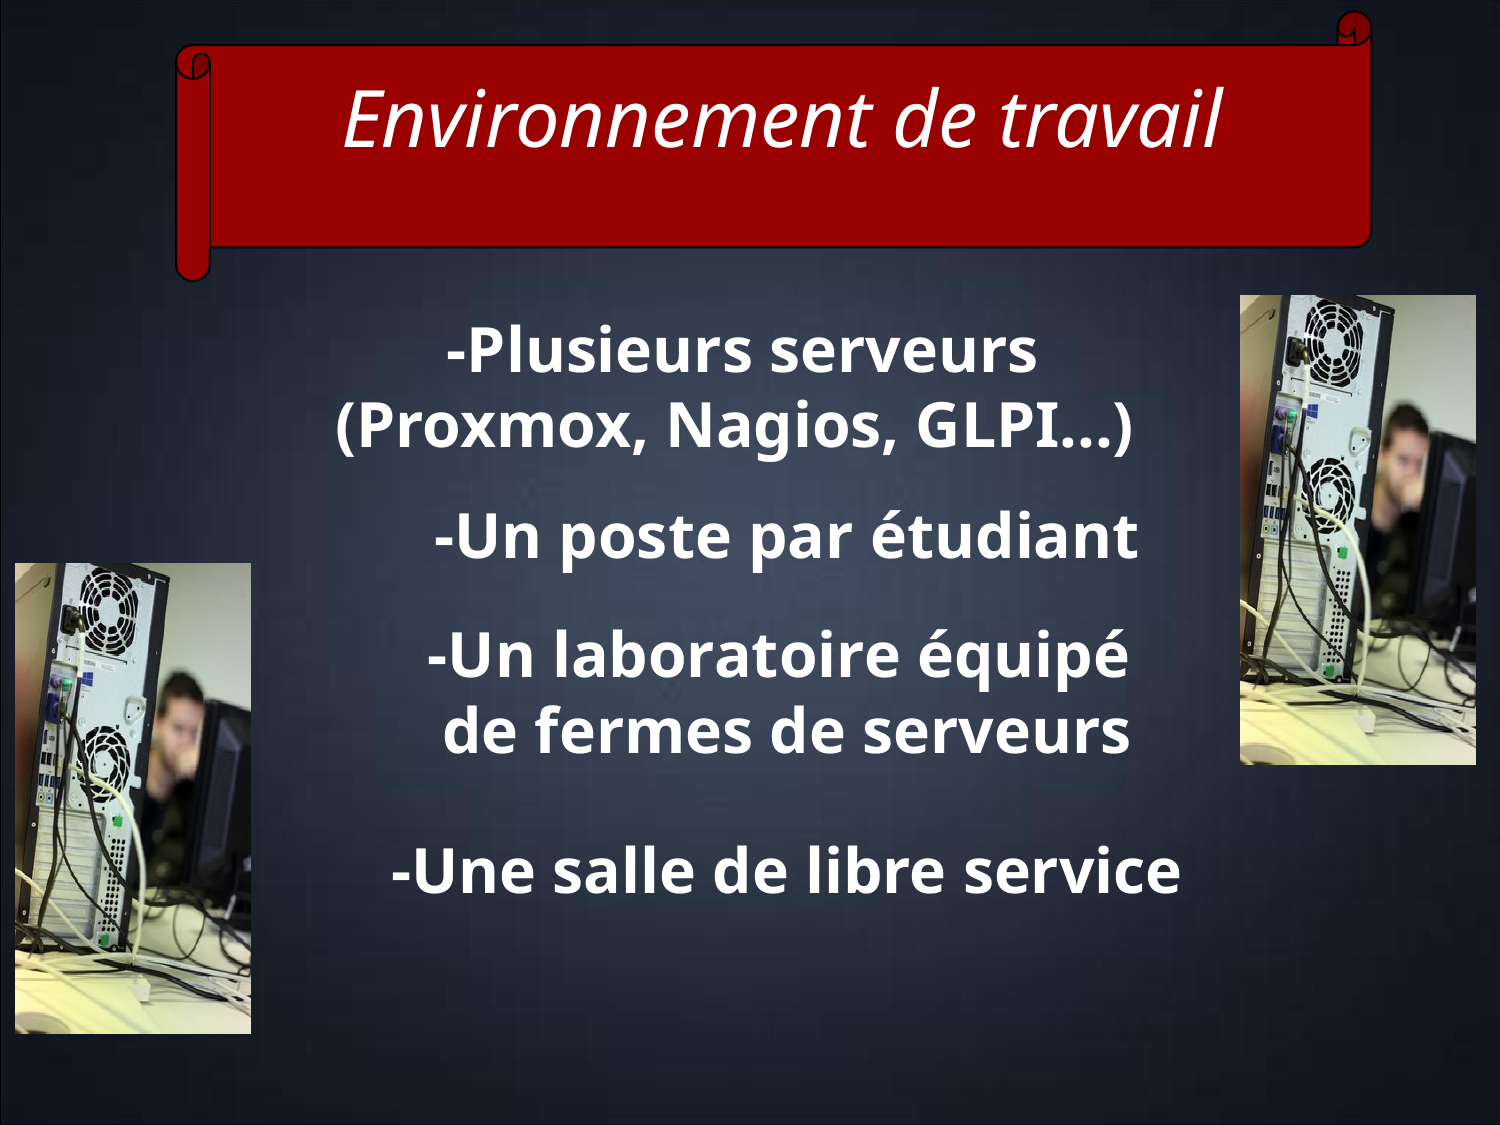

Environnement de travail
-Plusieurs serveurs
(Proxmox, Nagios, GLPI...)
-Un poste par étudiant
-Un laboratoire équipé
de fermes de serveurs
-Une salle de libre service